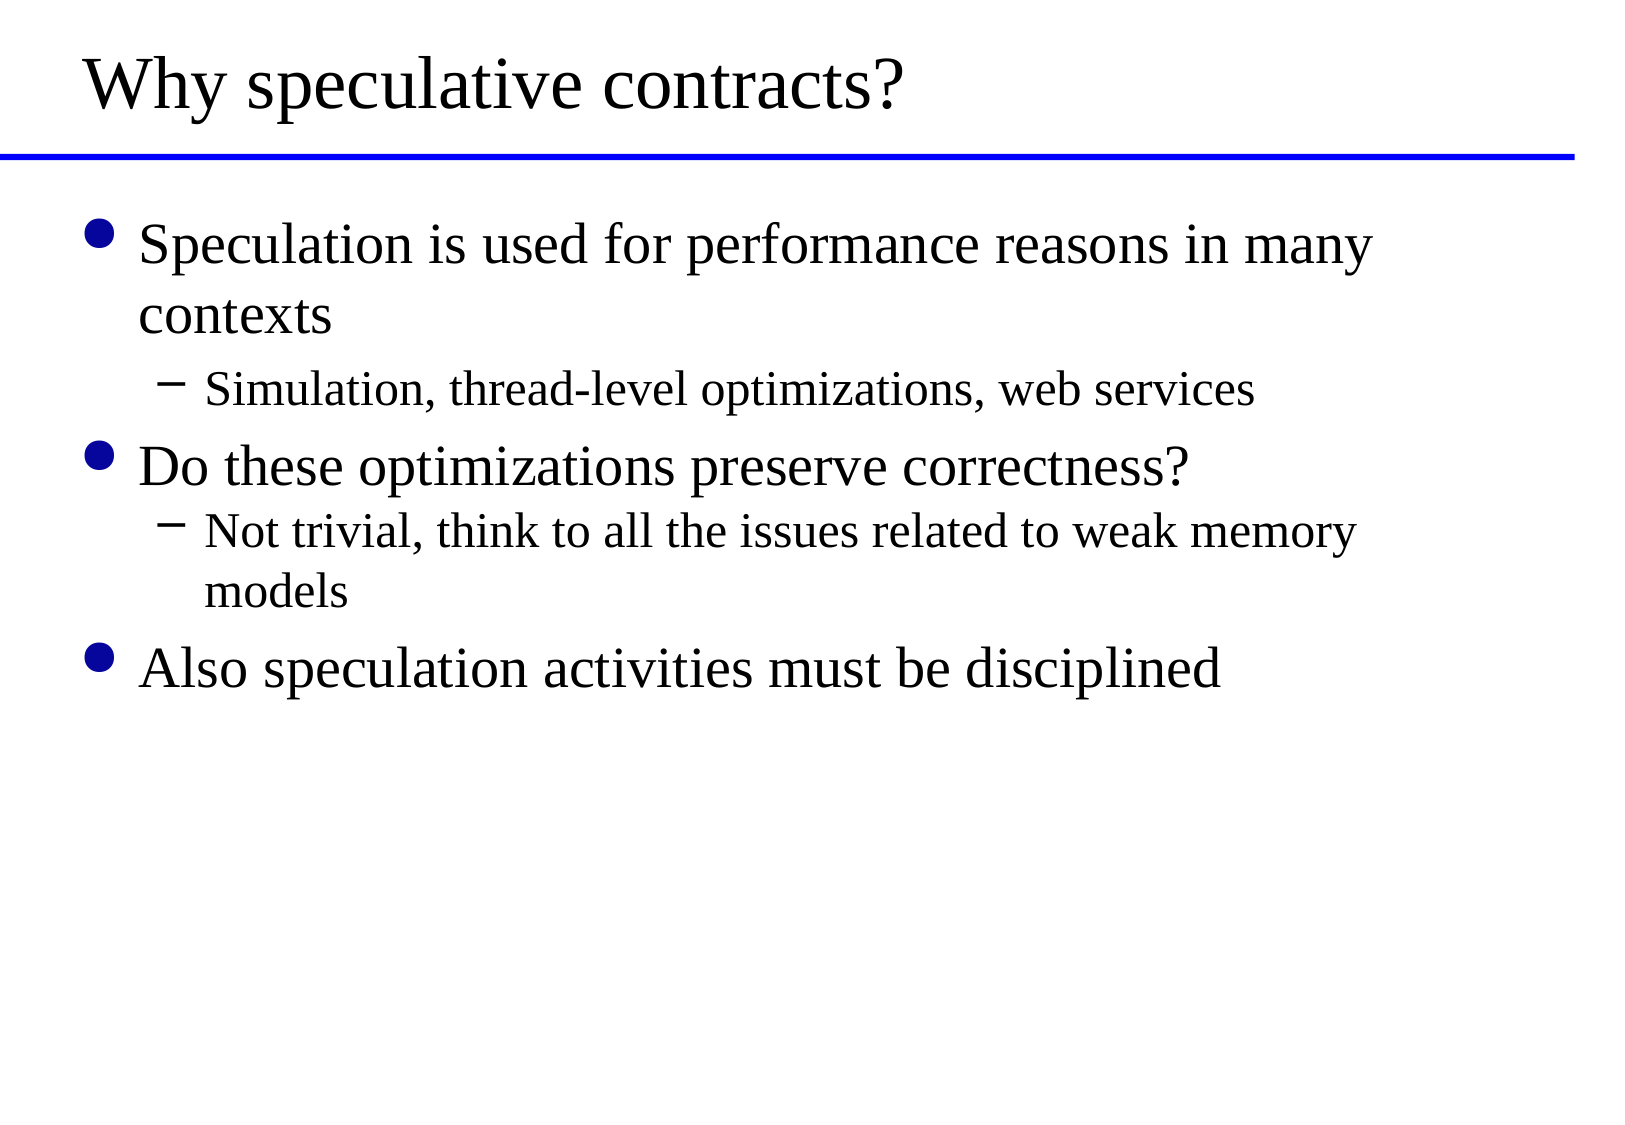

# Why speculative contracts?
Speculation is used for performance reasons in many contexts
Simulation, thread-level optimizations, web services
Do these optimizations preserve correctness?
Not trivial, think to all the issues related to weak memory models
Also speculation activities must be disciplined